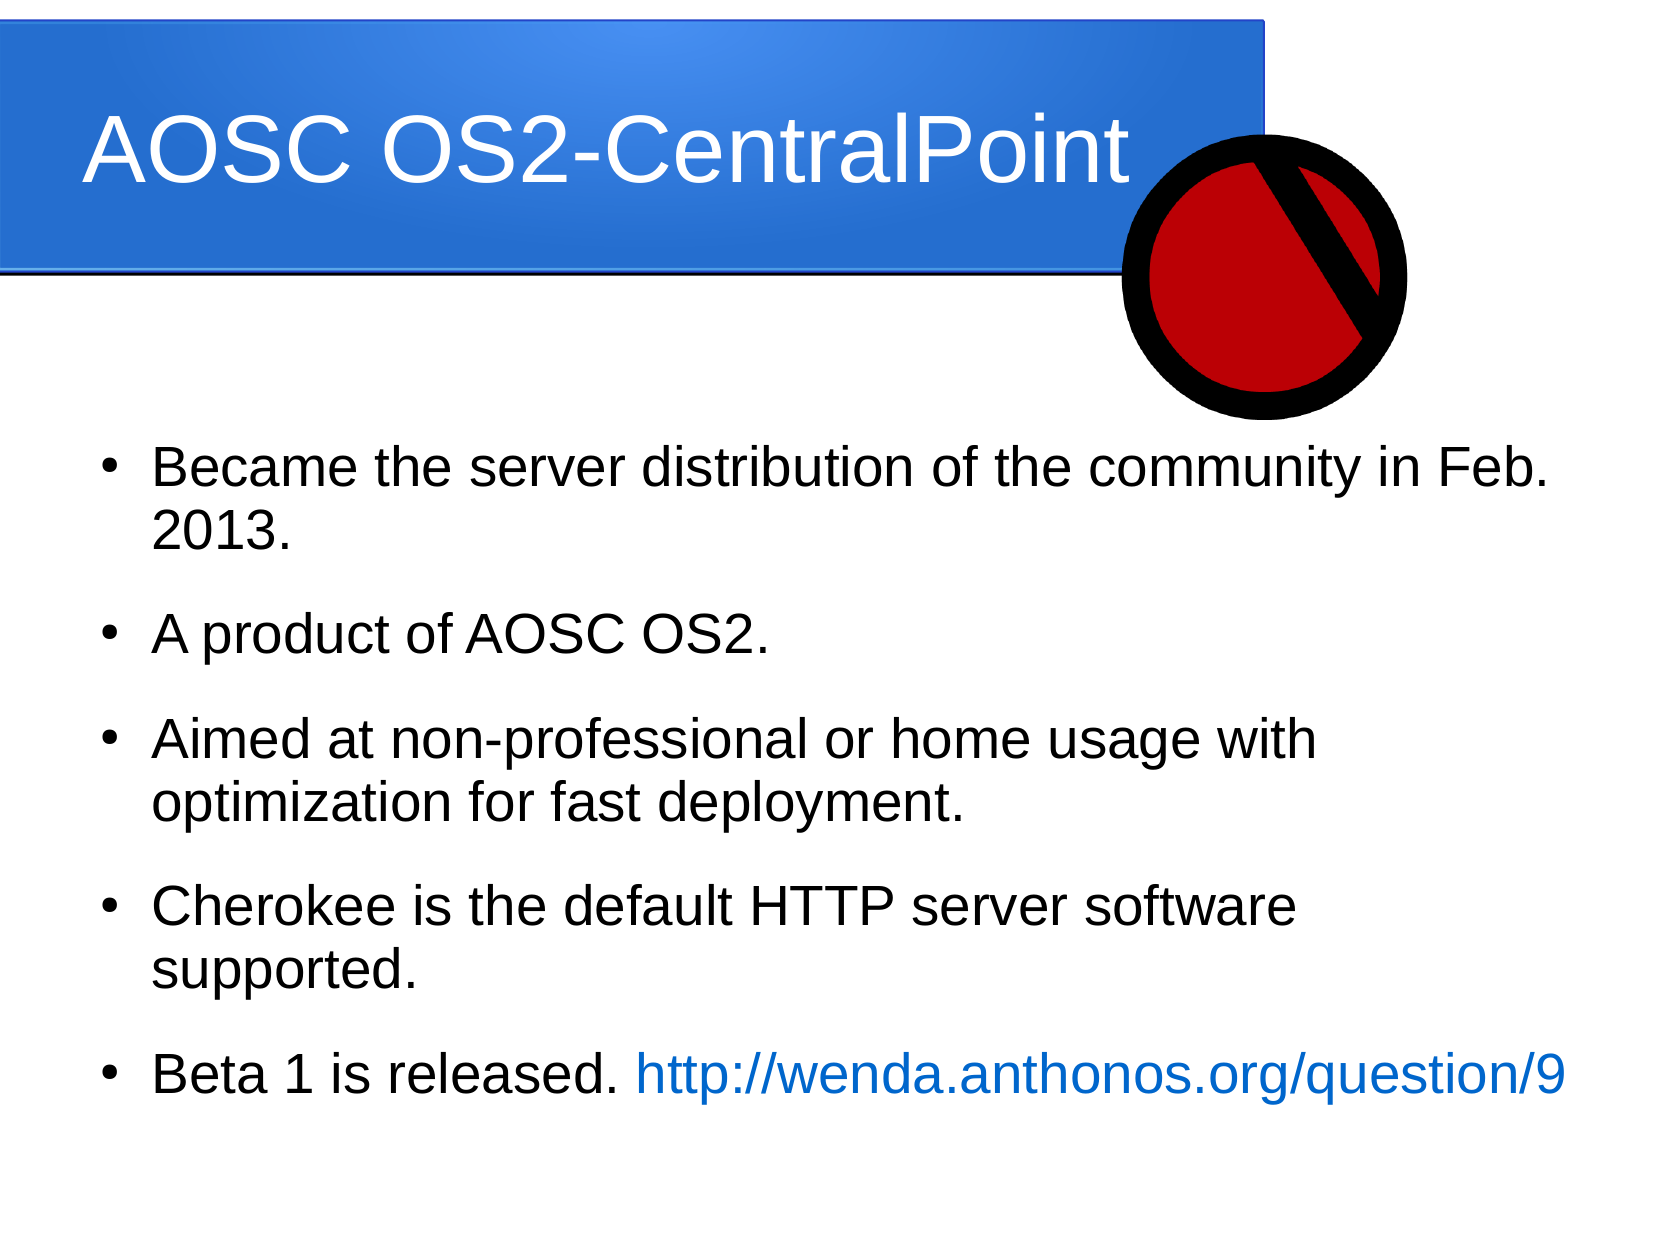

# AOSC OS2-CentralPoint
Became the server distribution of the community in Feb. 2013.
A product of AOSC OS2.
Aimed at non-professional or home usage with optimization for fast deployment.
Cherokee is the default HTTP server software supported.
Beta 1 is released. http://wenda.anthonos.org/question/9